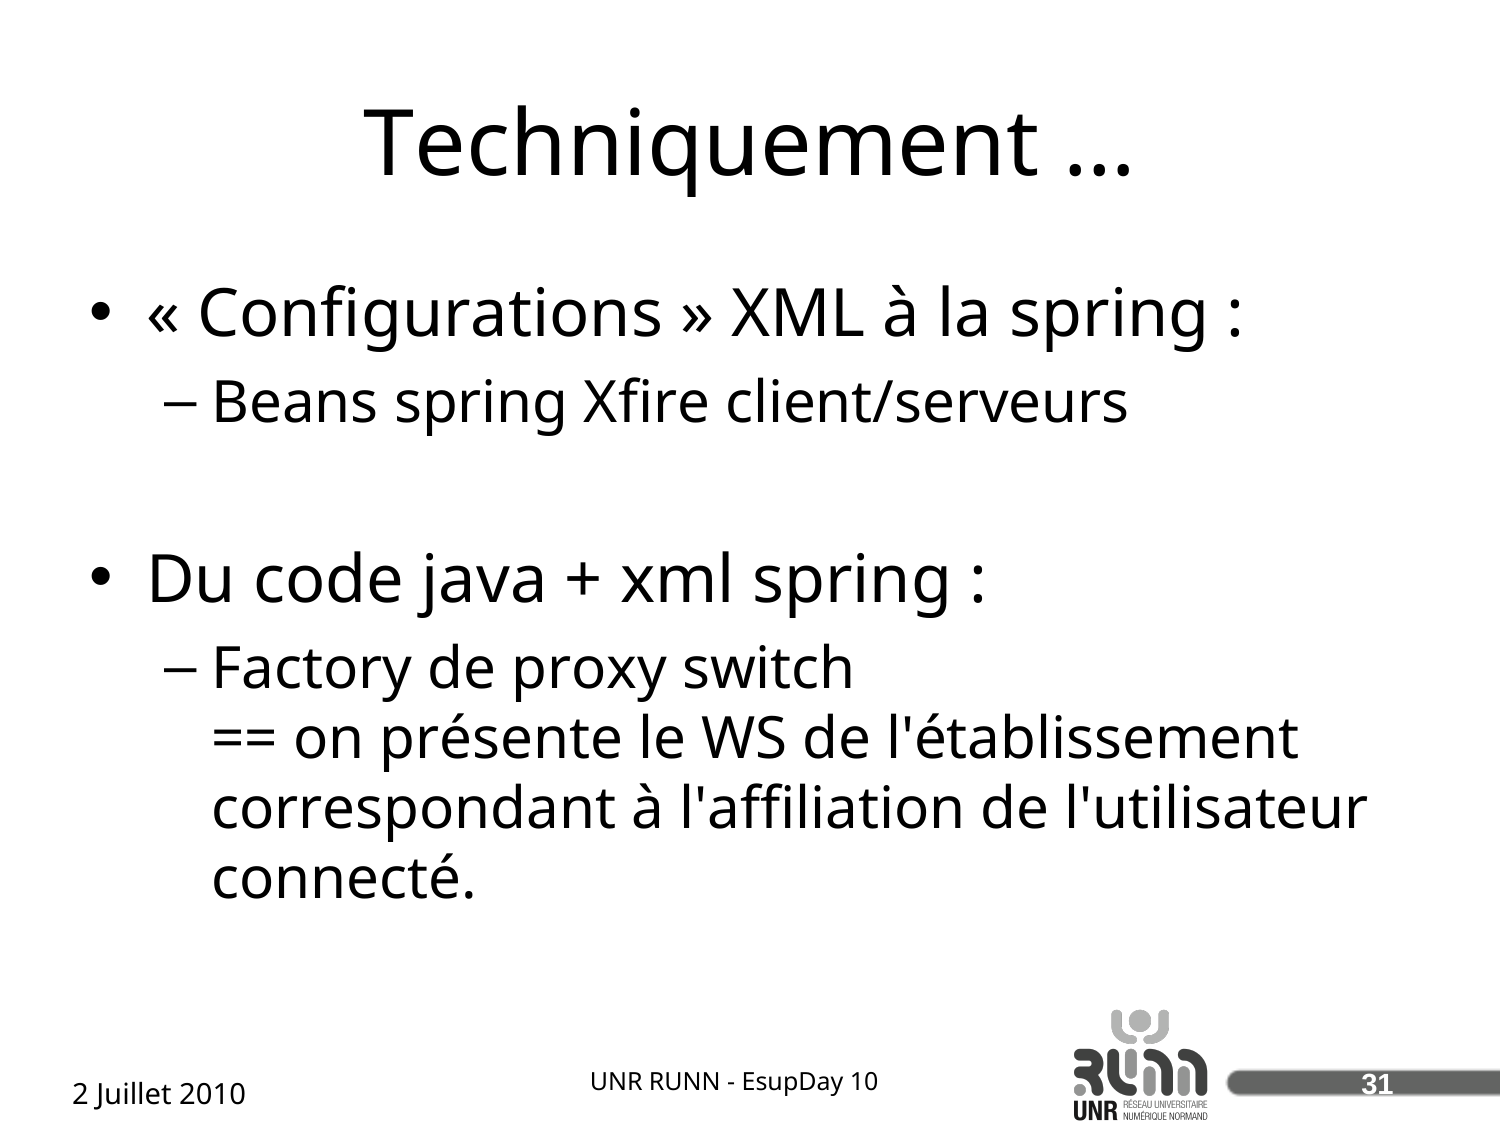

# Techniquement …
« Configurations » XML à la spring :
Beans spring Xfire client/serveurs
Du code java + xml spring :
Factory de proxy switch 
== on présente le WS de l'établissement correspondant à l'affiliation de l'utilisateur connecté.
UNR RUNN - EsupDay 10
2 Juillet 2010